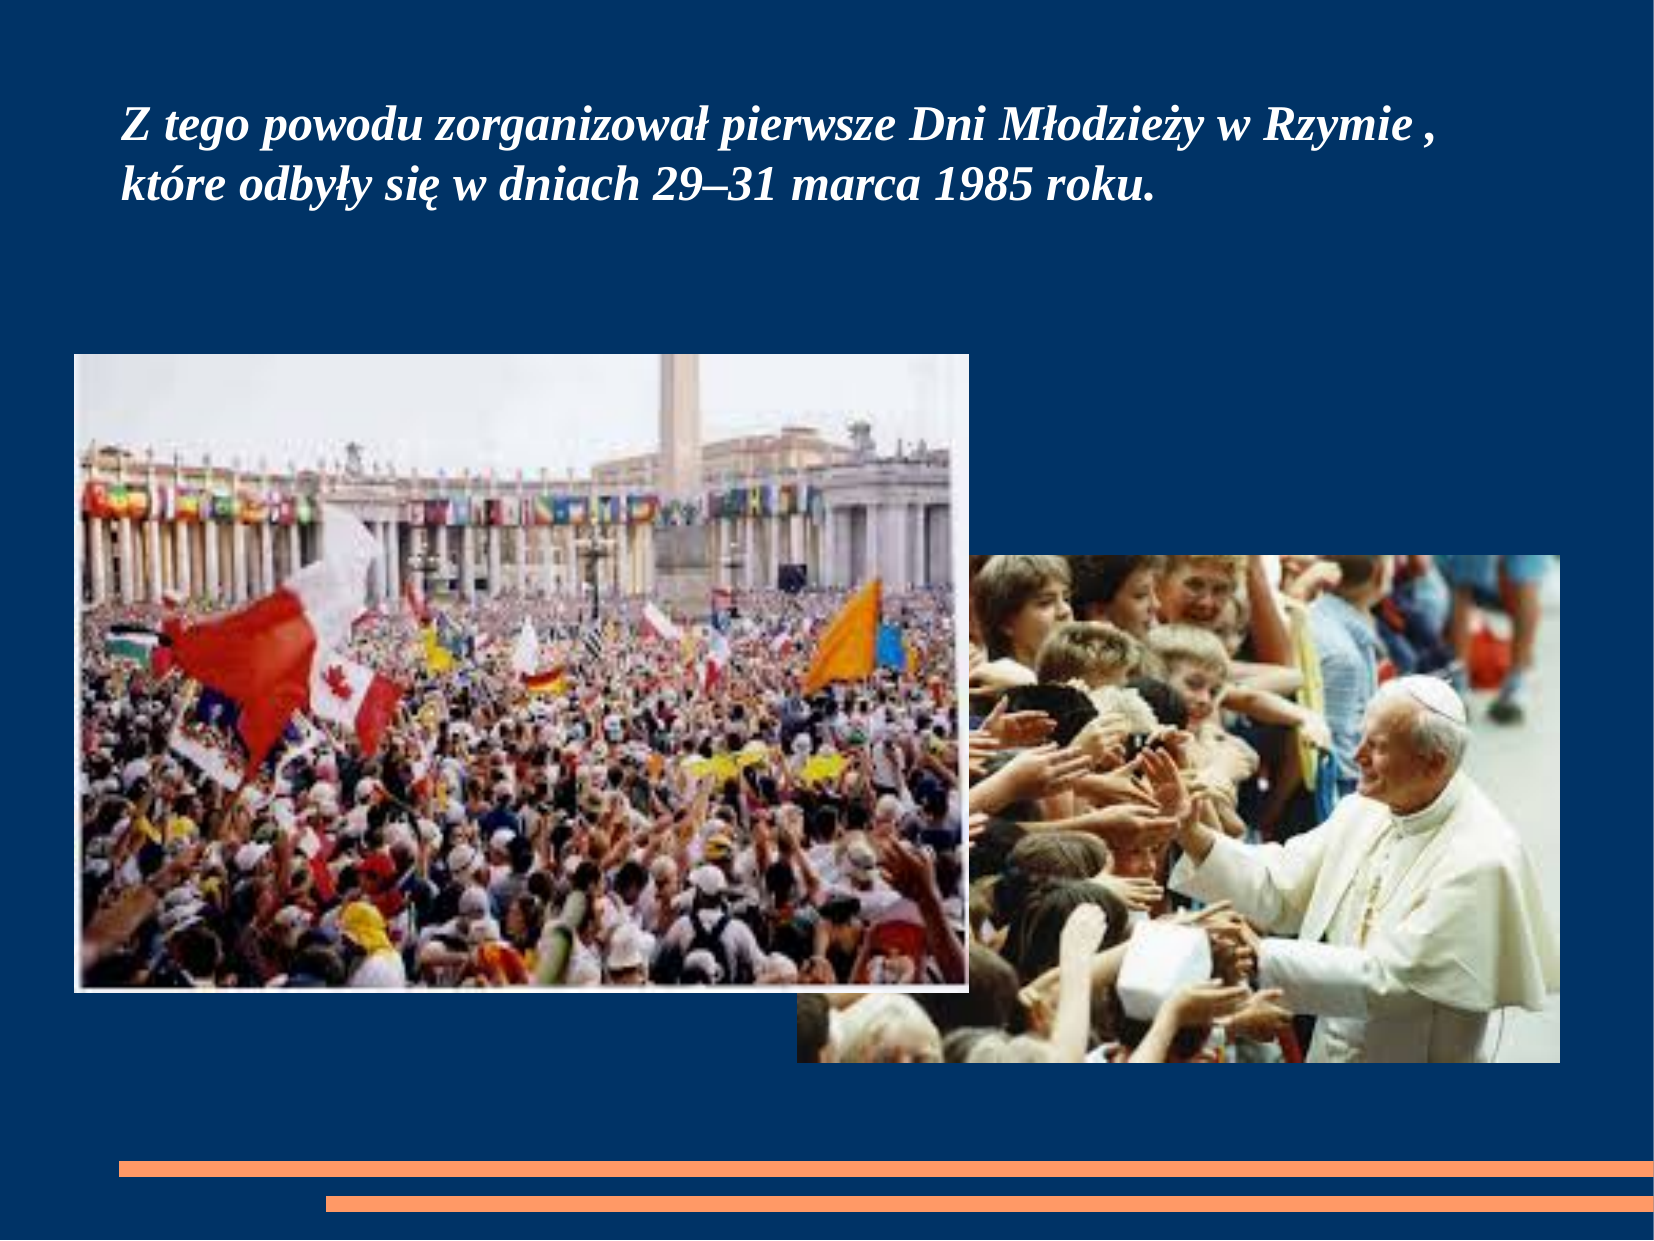

# Z tego powodu zorganizował pierwsze Dni Młodzieży w Rzymie , które odbyły się w dniach 29–31 marca 1985 roku.